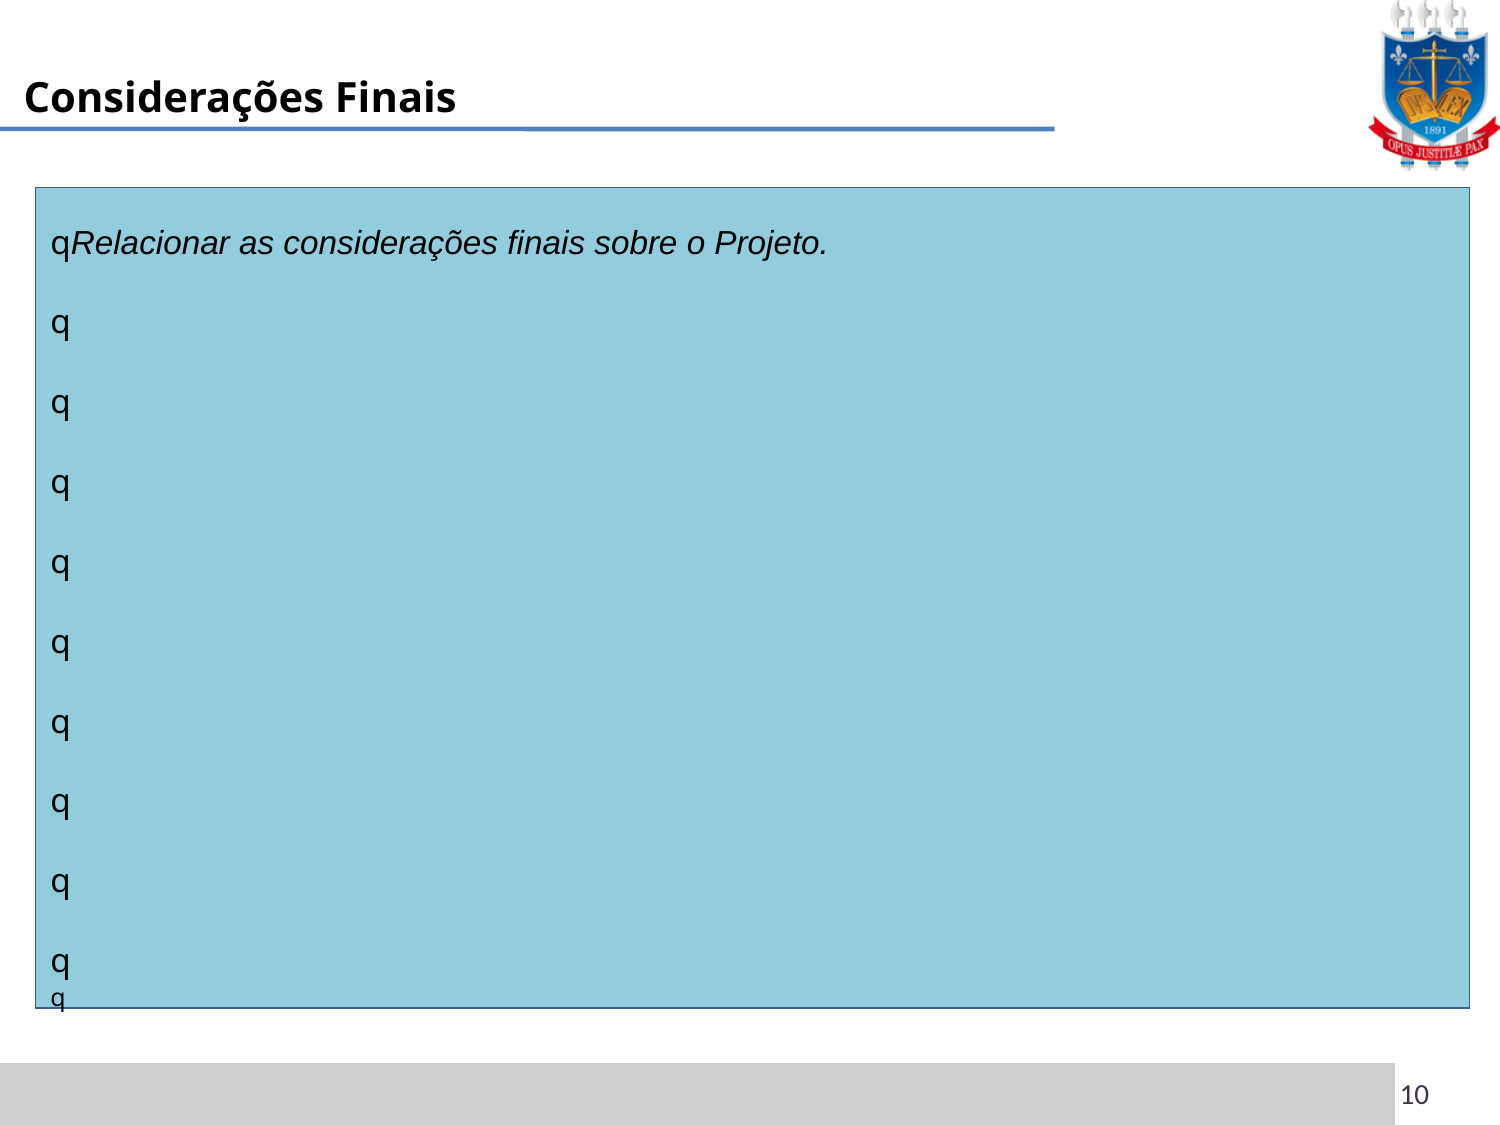

Considerações Finais
Relacionar as considerações finais sobre o Projeto.